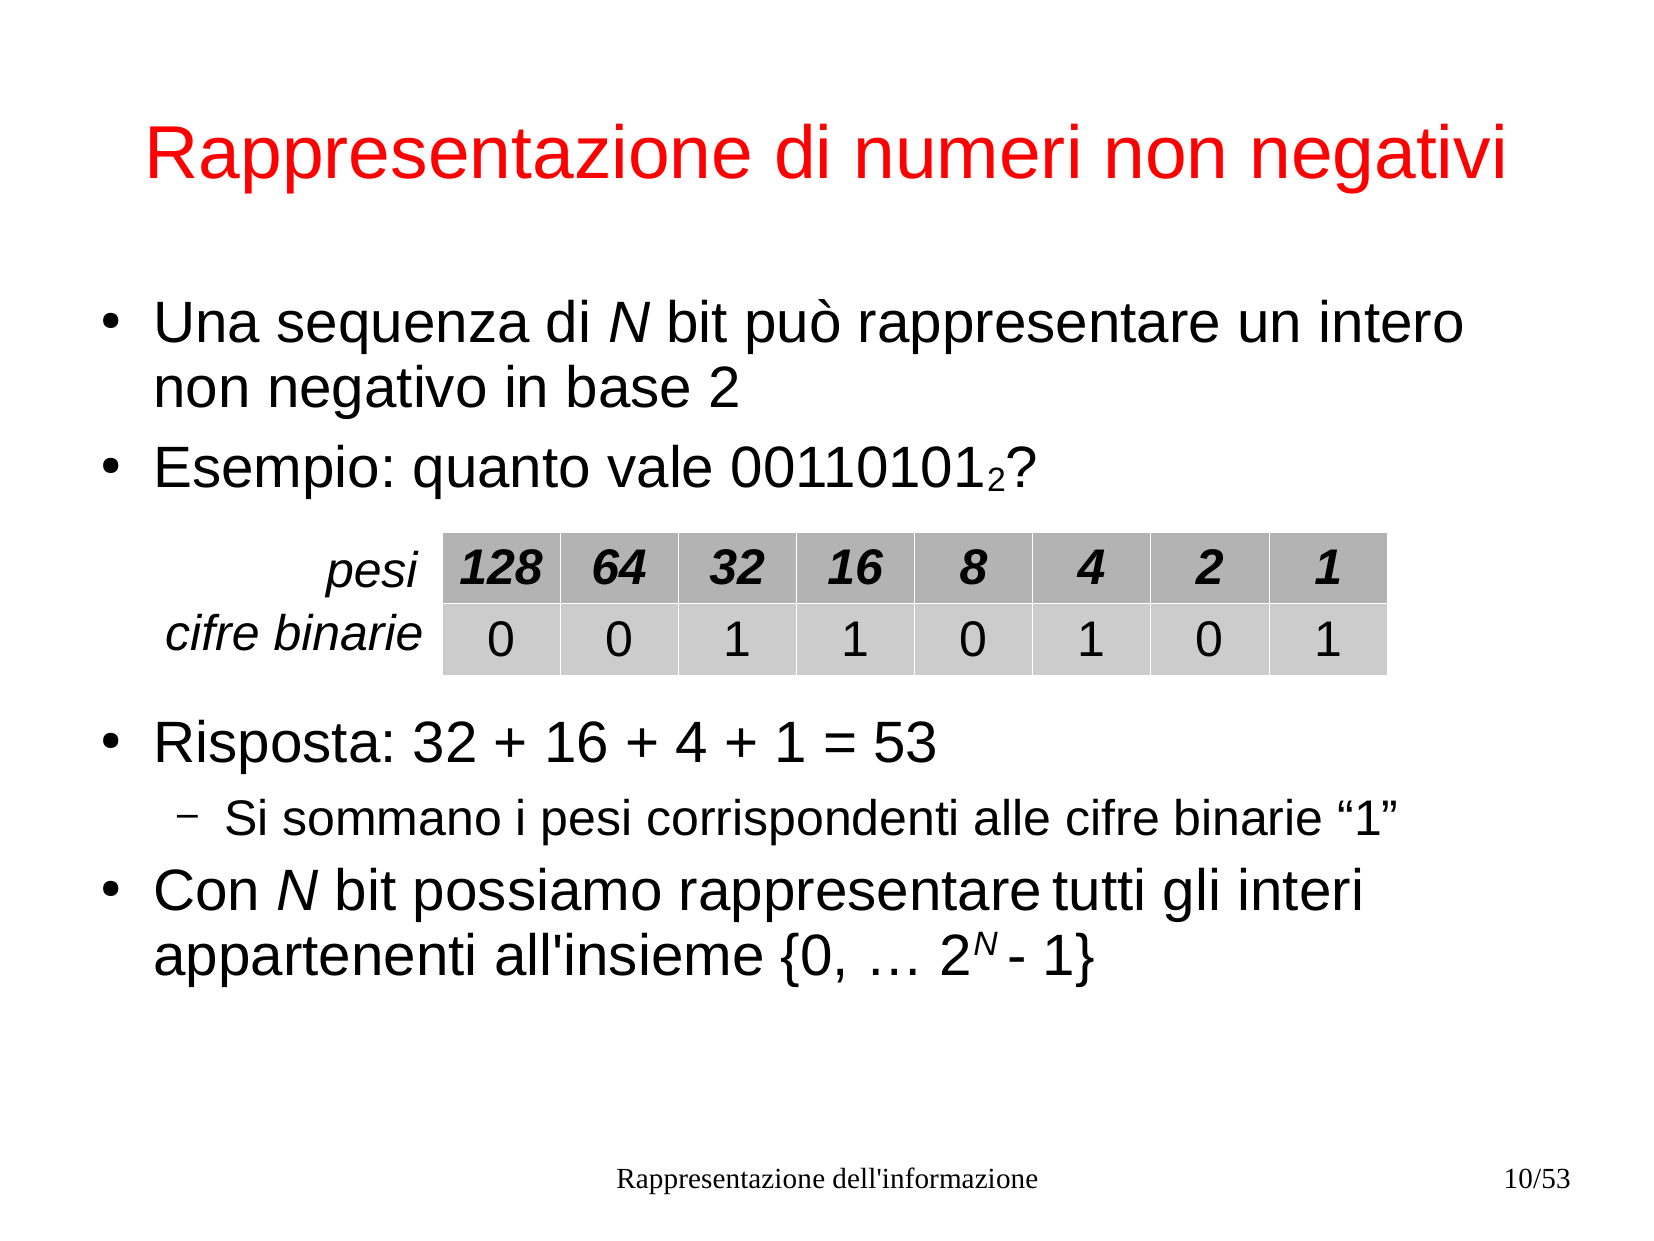

# Rappresentazione di numeri non negativi
Una sequenza di N bit può rappresentare un intero non negativo in base 2
Esempio: quanto vale 001101012?
Risposta: 32 + 16 + 4 + 1 = 53
Si sommano i pesi corrispondenti alle cifre binarie “1”
Con N bit possiamo rappresentare tutti gli interi appartenenti all'insieme {0, … 2N - 1}
| 128 | 64 | 32 | 16 | 8 | 4 | 2 | 1 |
| --- | --- | --- | --- | --- | --- | --- | --- |
| 0 | 0 | 1 | 1 | 0 | 1 | 0 | 1 |
pesi
cifre binarie
Rappresentazione dell'informazione
10